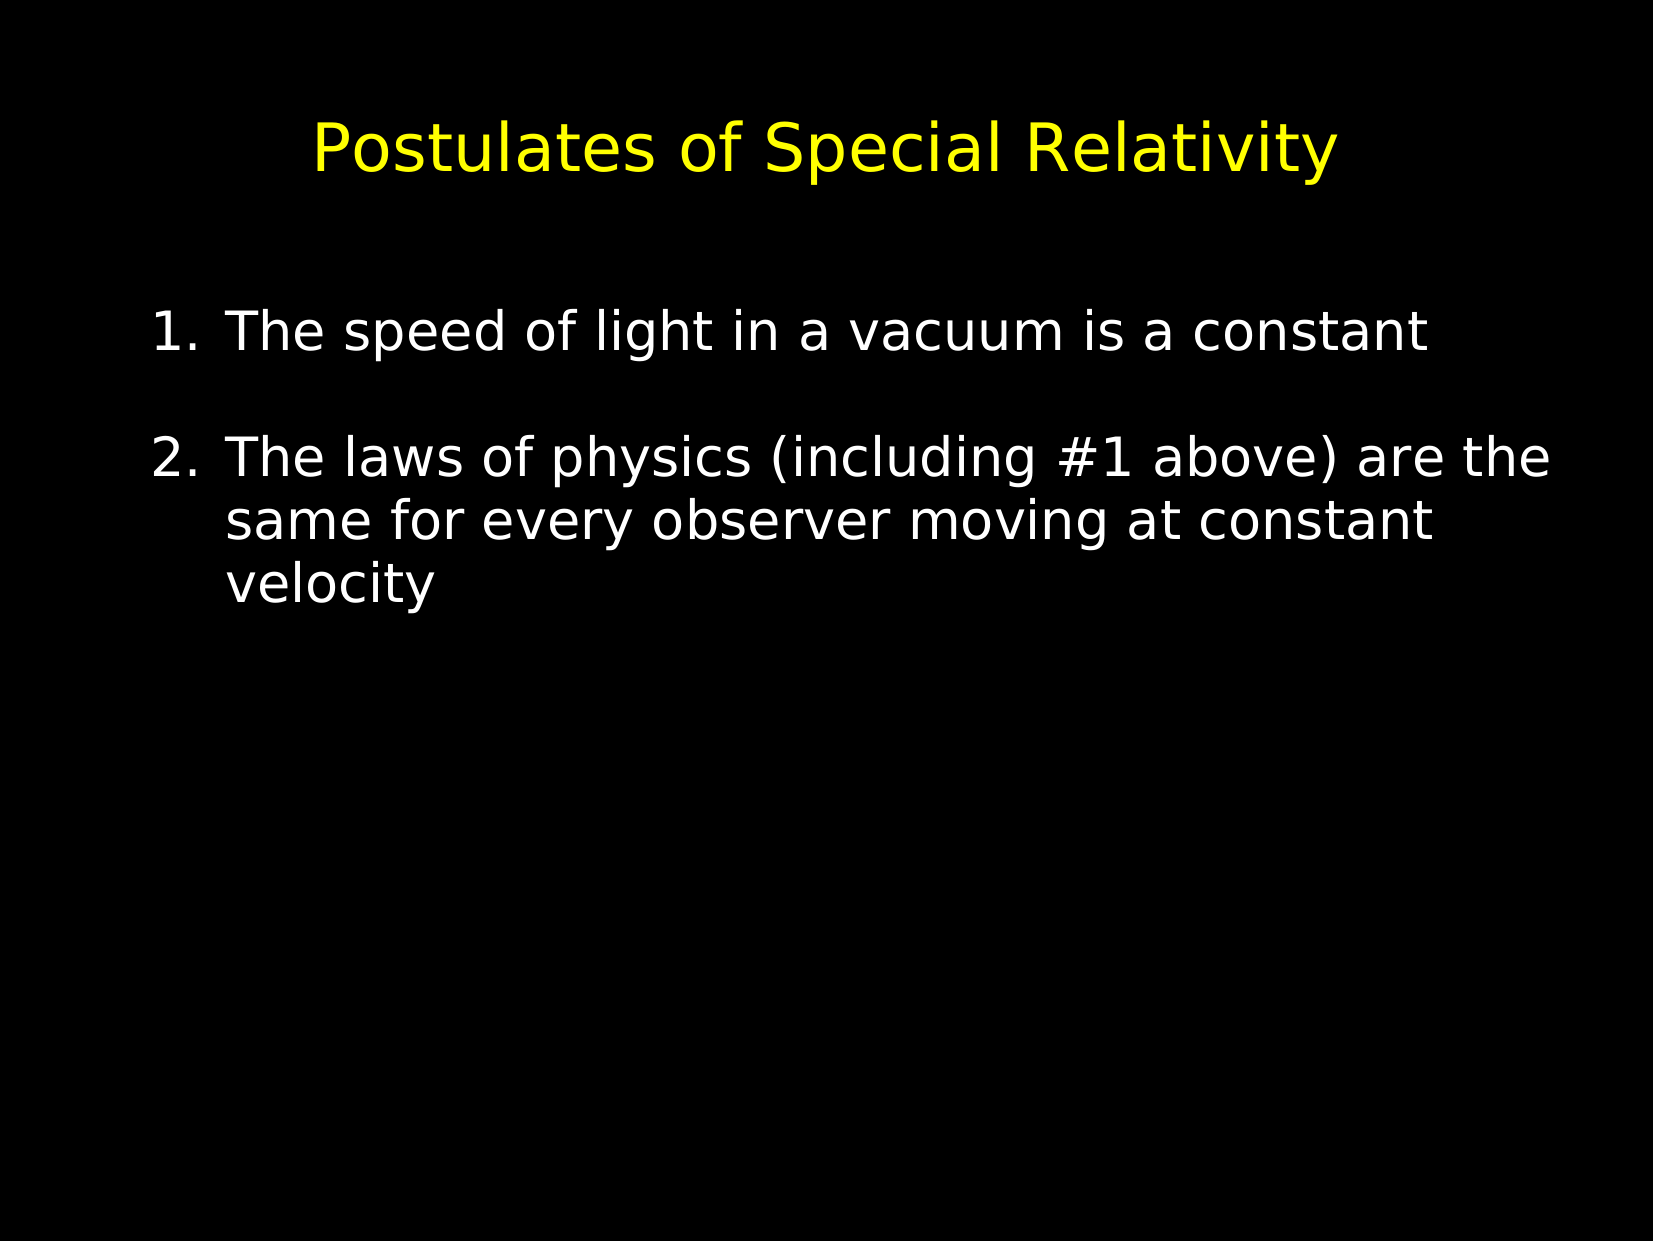

Postulates of Special Relativity
1.	The speed of light in a vacuum is a constant
2.	The laws of physics (including #1 above) are the same for every observer moving at constant velocity